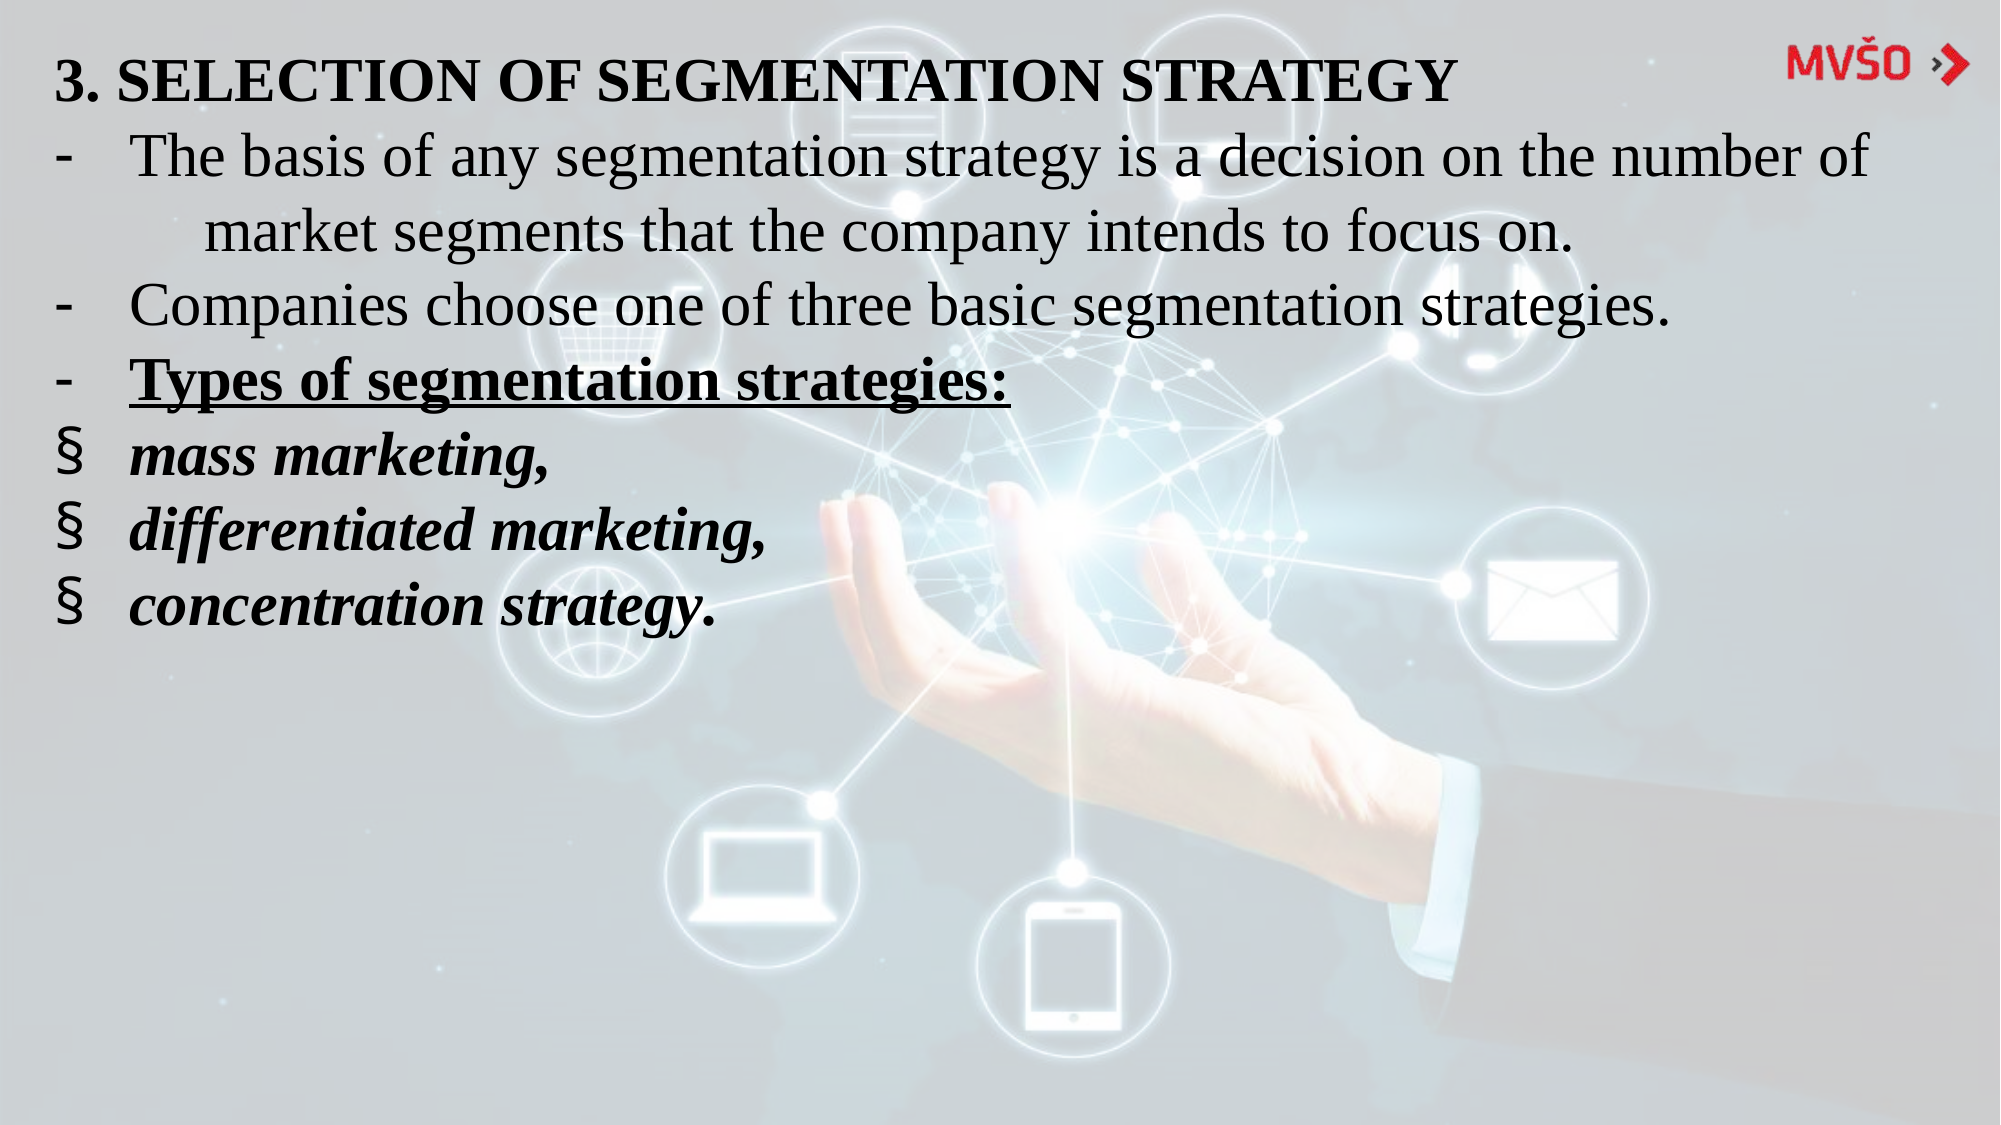

3. SELECTION OF SEGMENTATION STRATEGY
The basis of any segmentation strategy is a decision on the number of market segments that the company intends to focus on.
Companies choose one of three basic segmentation strategies.
Types of segmentation strategies:
mass marketing,
differentiated marketing,
concentration strategy.